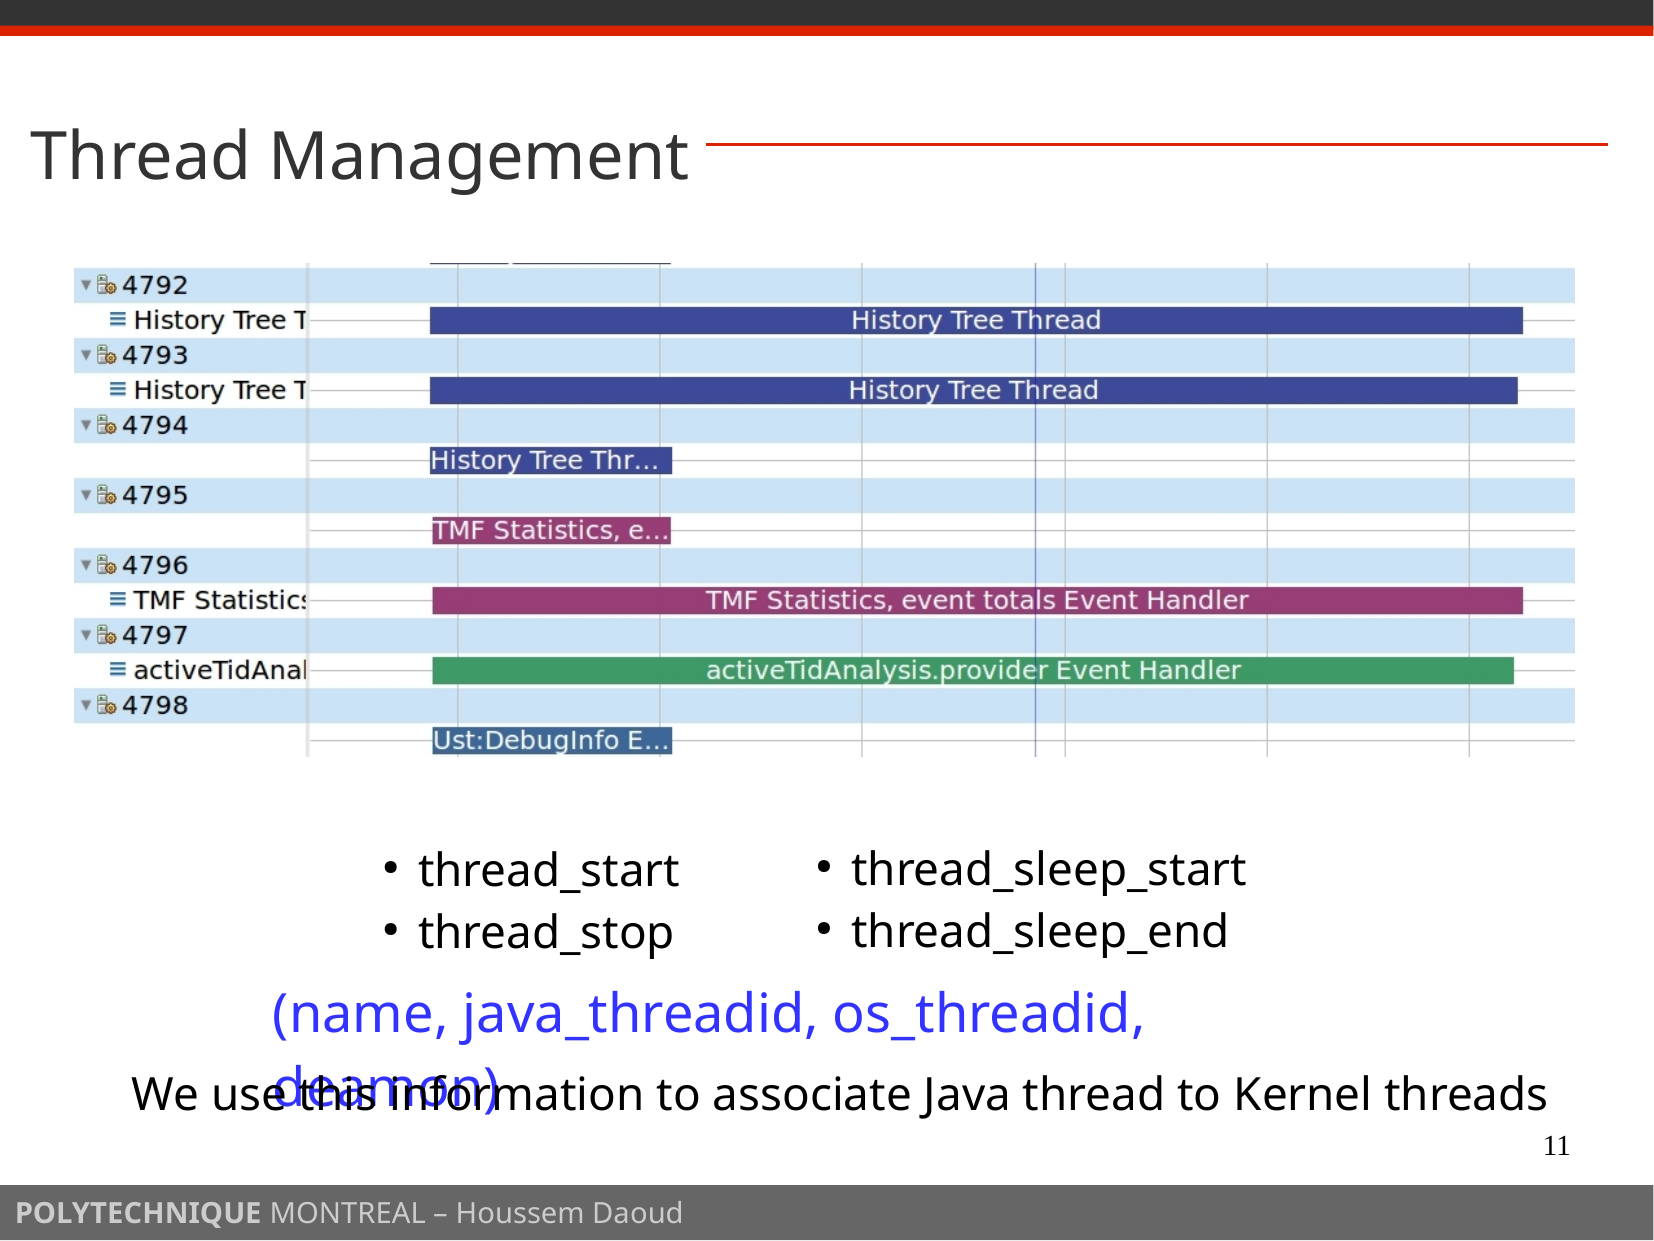

Thread Management
thread_sleep_start
thread_sleep_end
thread_start
thread_stop
(name, java_threadid, os_threadid, deamon)
We use this information to associate Java thread to Kernel threads
11
POLYTECHNIQUE MONTREAL – Houssem Daoud